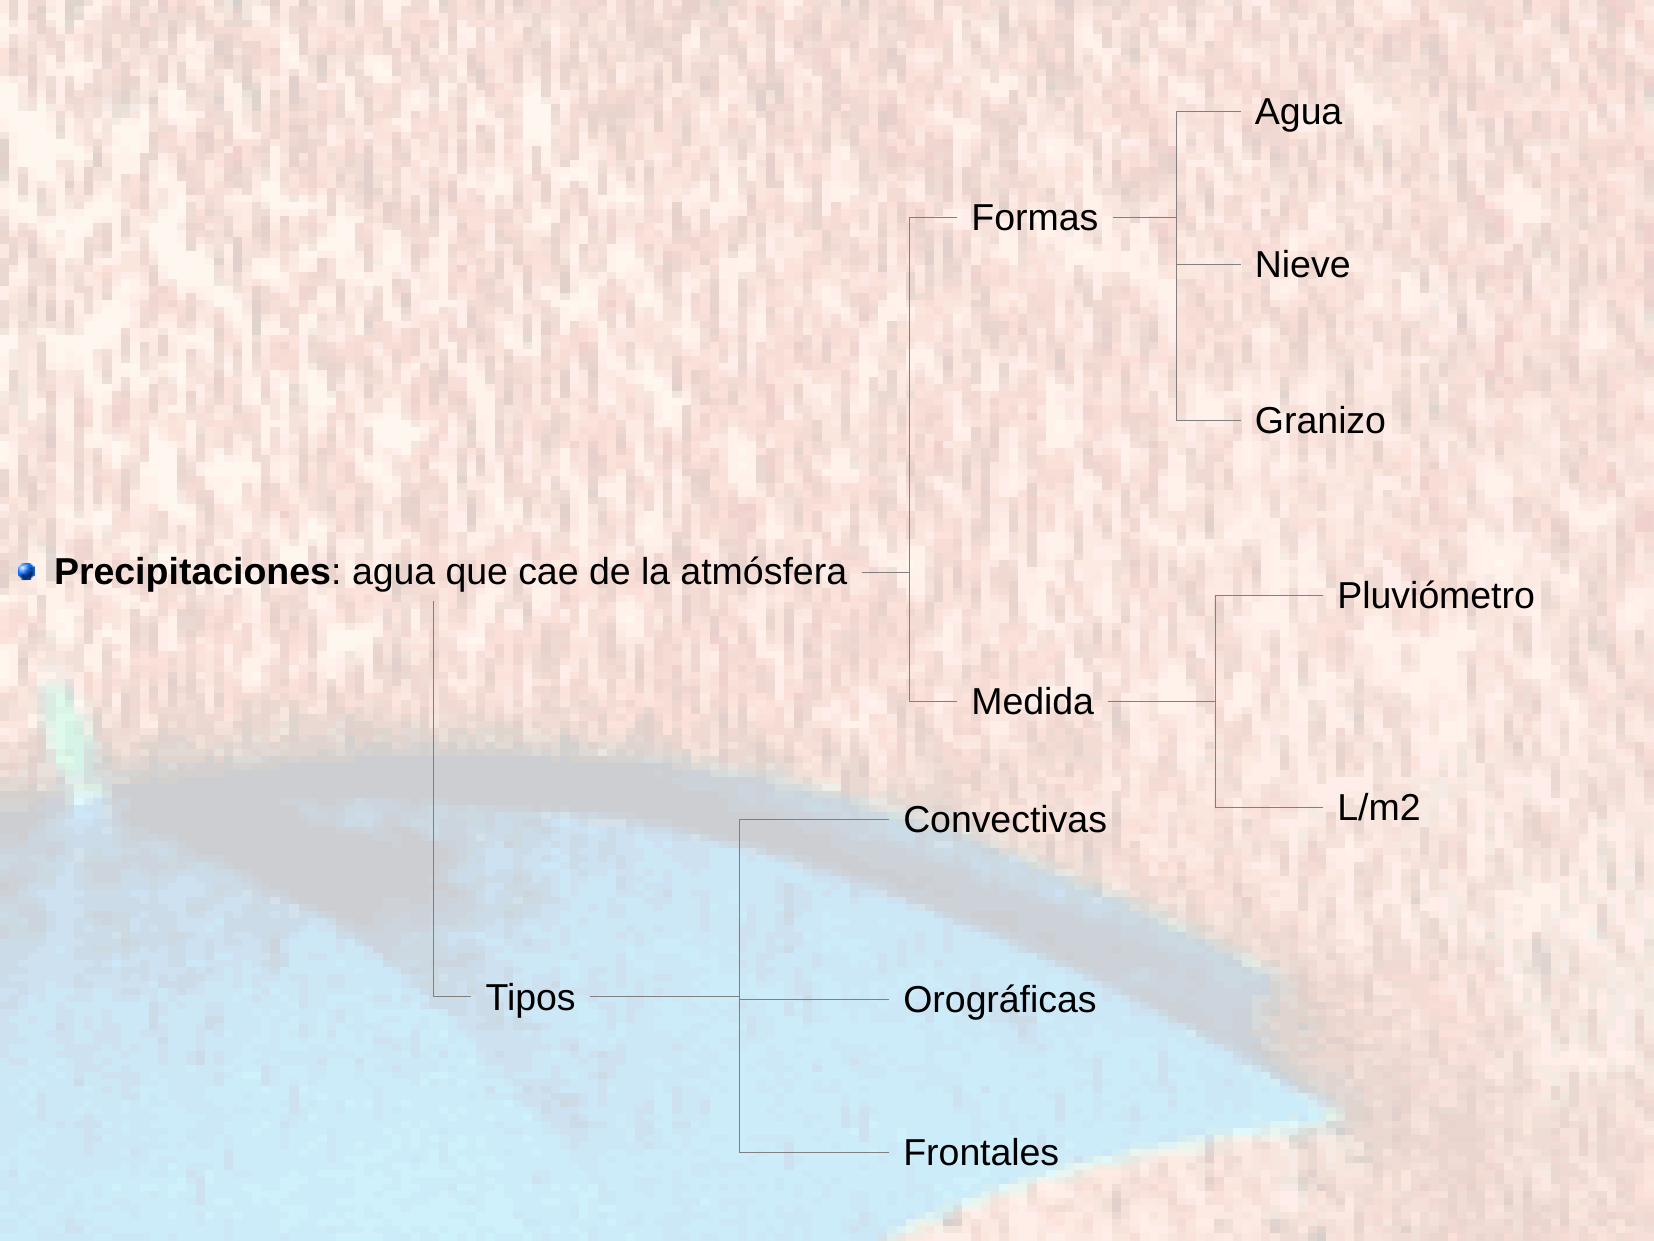

Agua
Formas
Nieve
Granizo
Precipitaciones: agua que cae de la atmósfera
Pluviómetro
Medida
L/m2
Convectivas
Tipos
Orográficas
Frontales